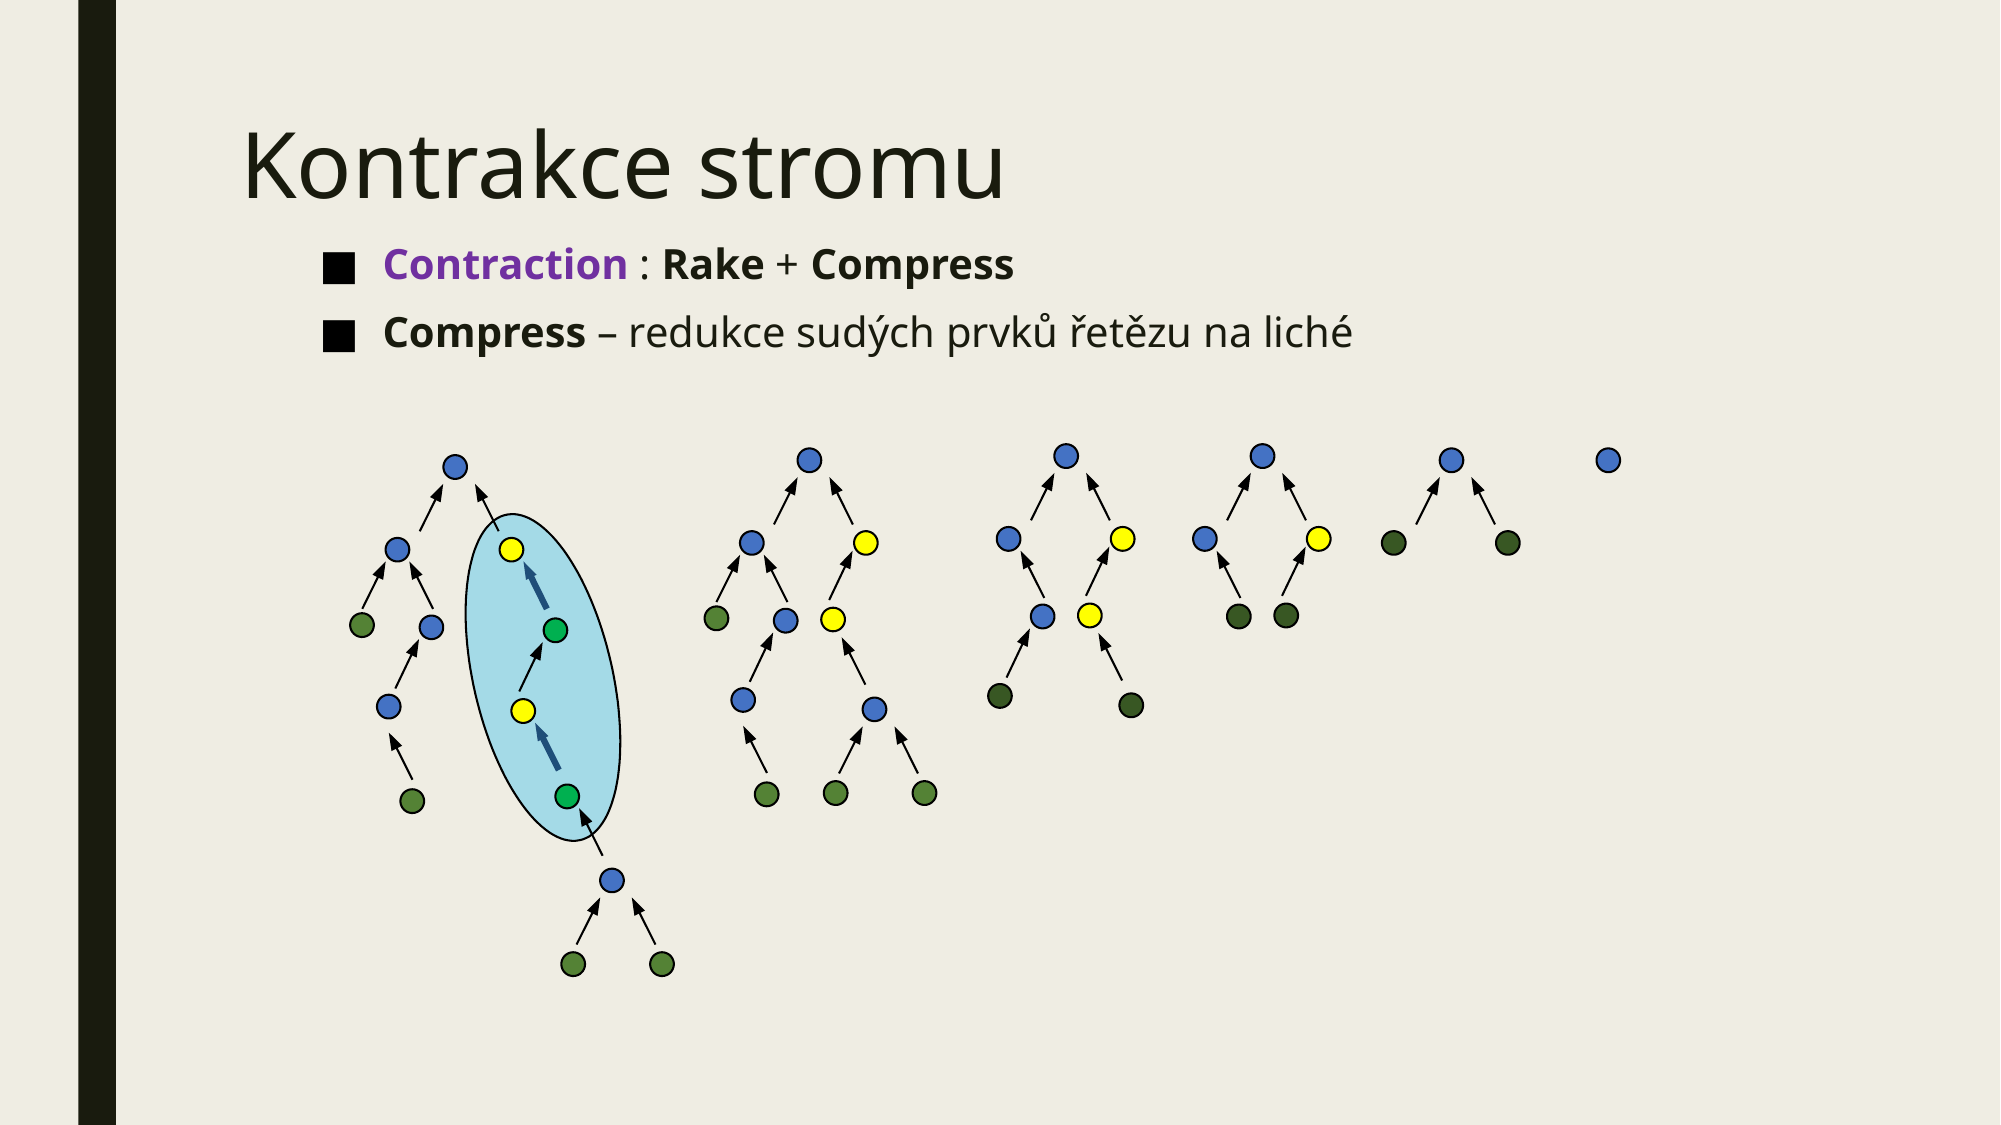

# Kontrakce stromu
Contraction : Rake + Compress
Compress – redukce sudých prvků řetězu na liché